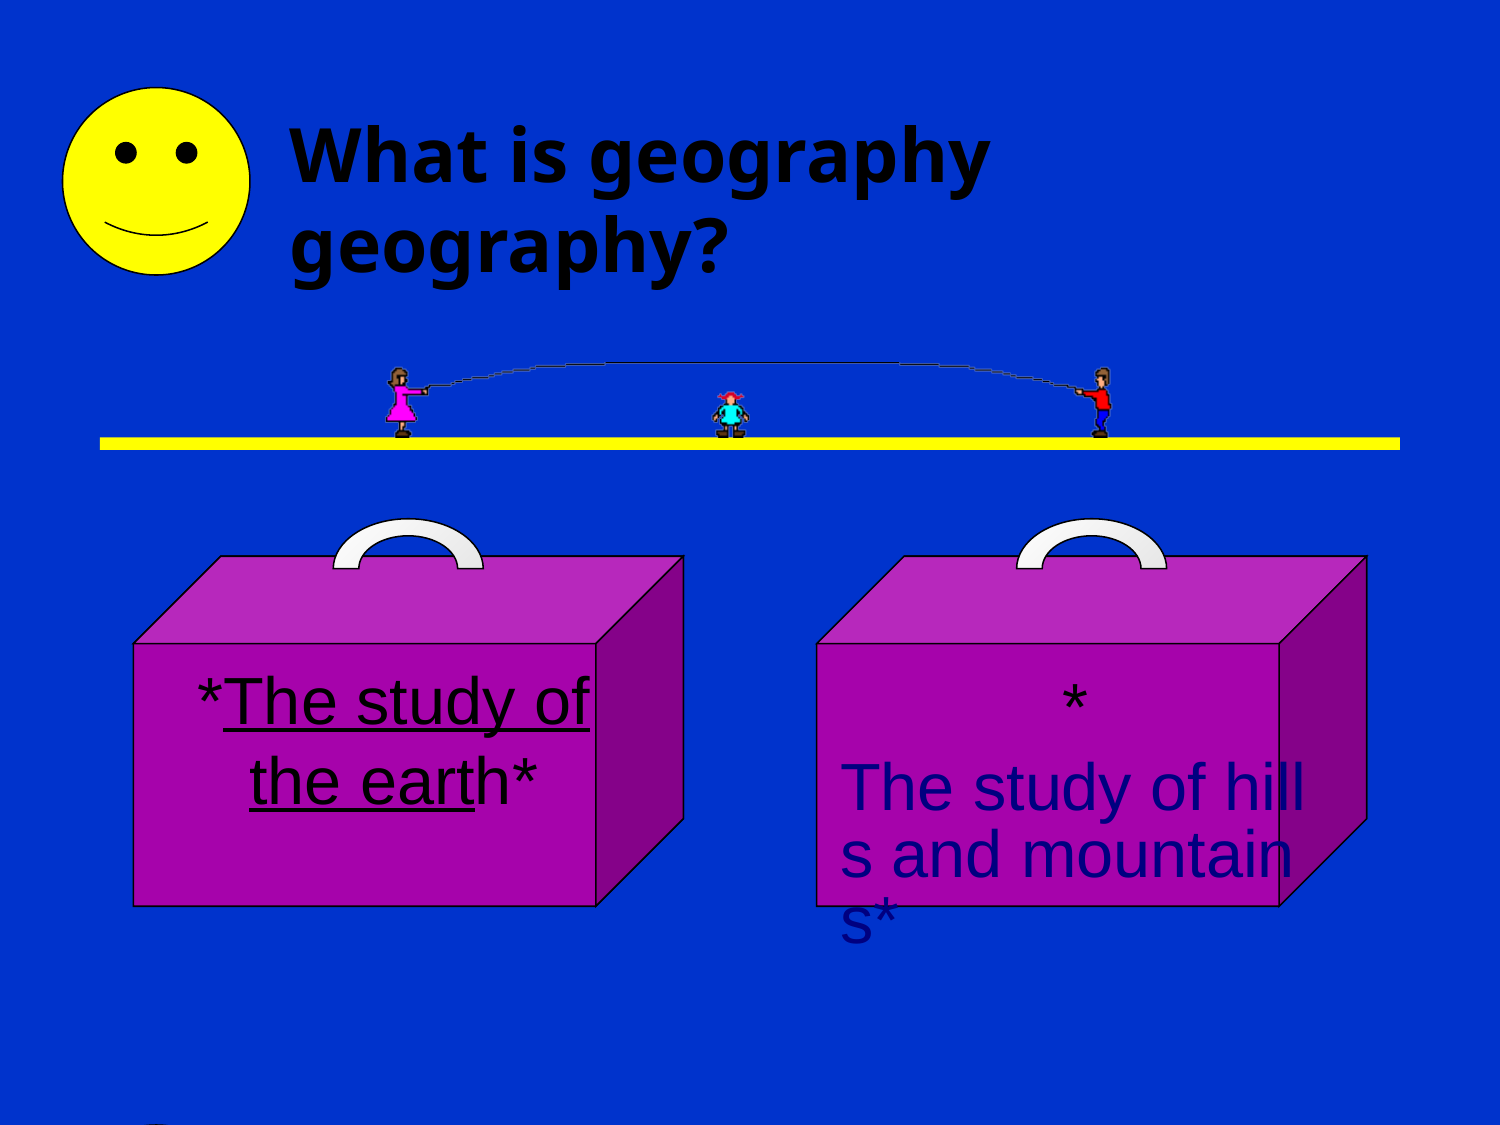

# What is geography geography?
*The study of the earth*
*The study of hills and mountains*